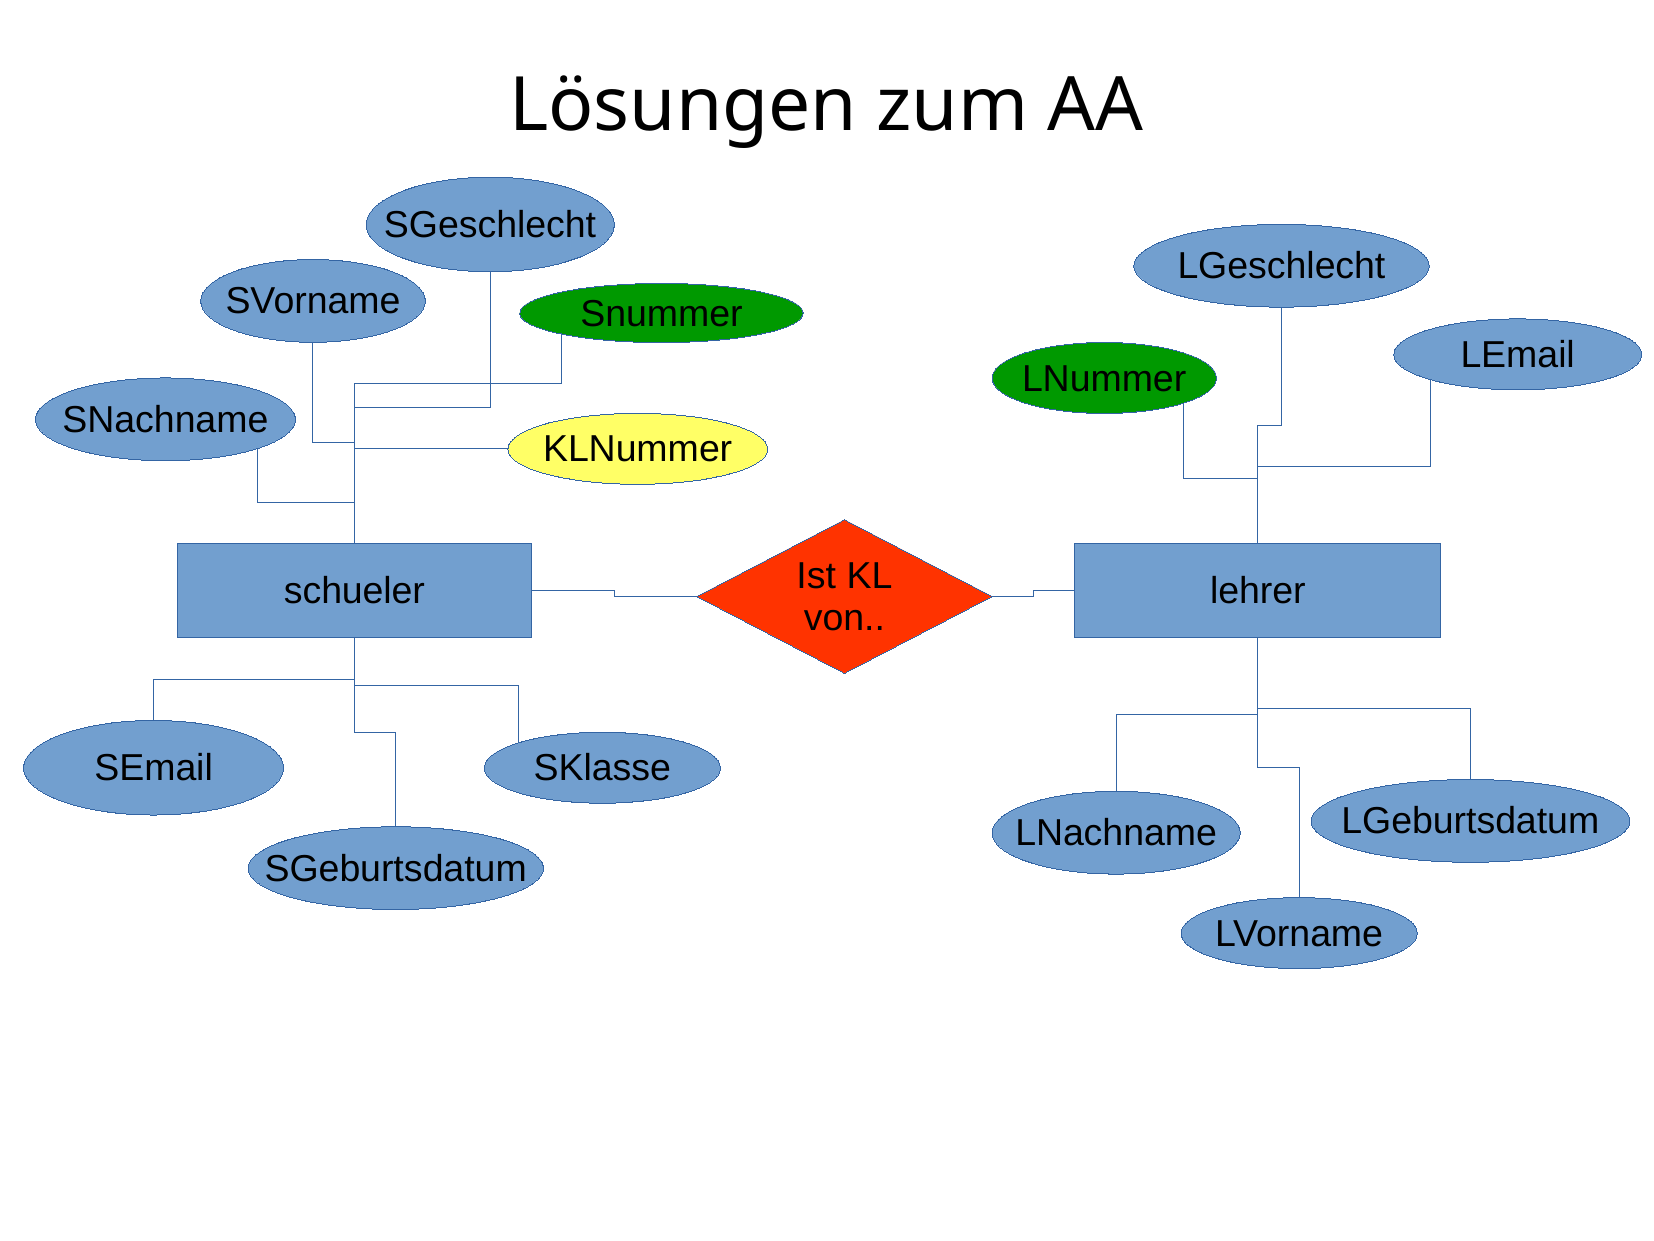

# Lösungen zum AA
SGeschlecht
LGeschlecht
SVorname
Snummer
LEmail
LNummer
SNachname
KLNummer
Ist KL
von..
schueler
lehrer
SEmail
SKlasse
LGeburtsdatum
LNachname
SGeburtsdatum
LVorname